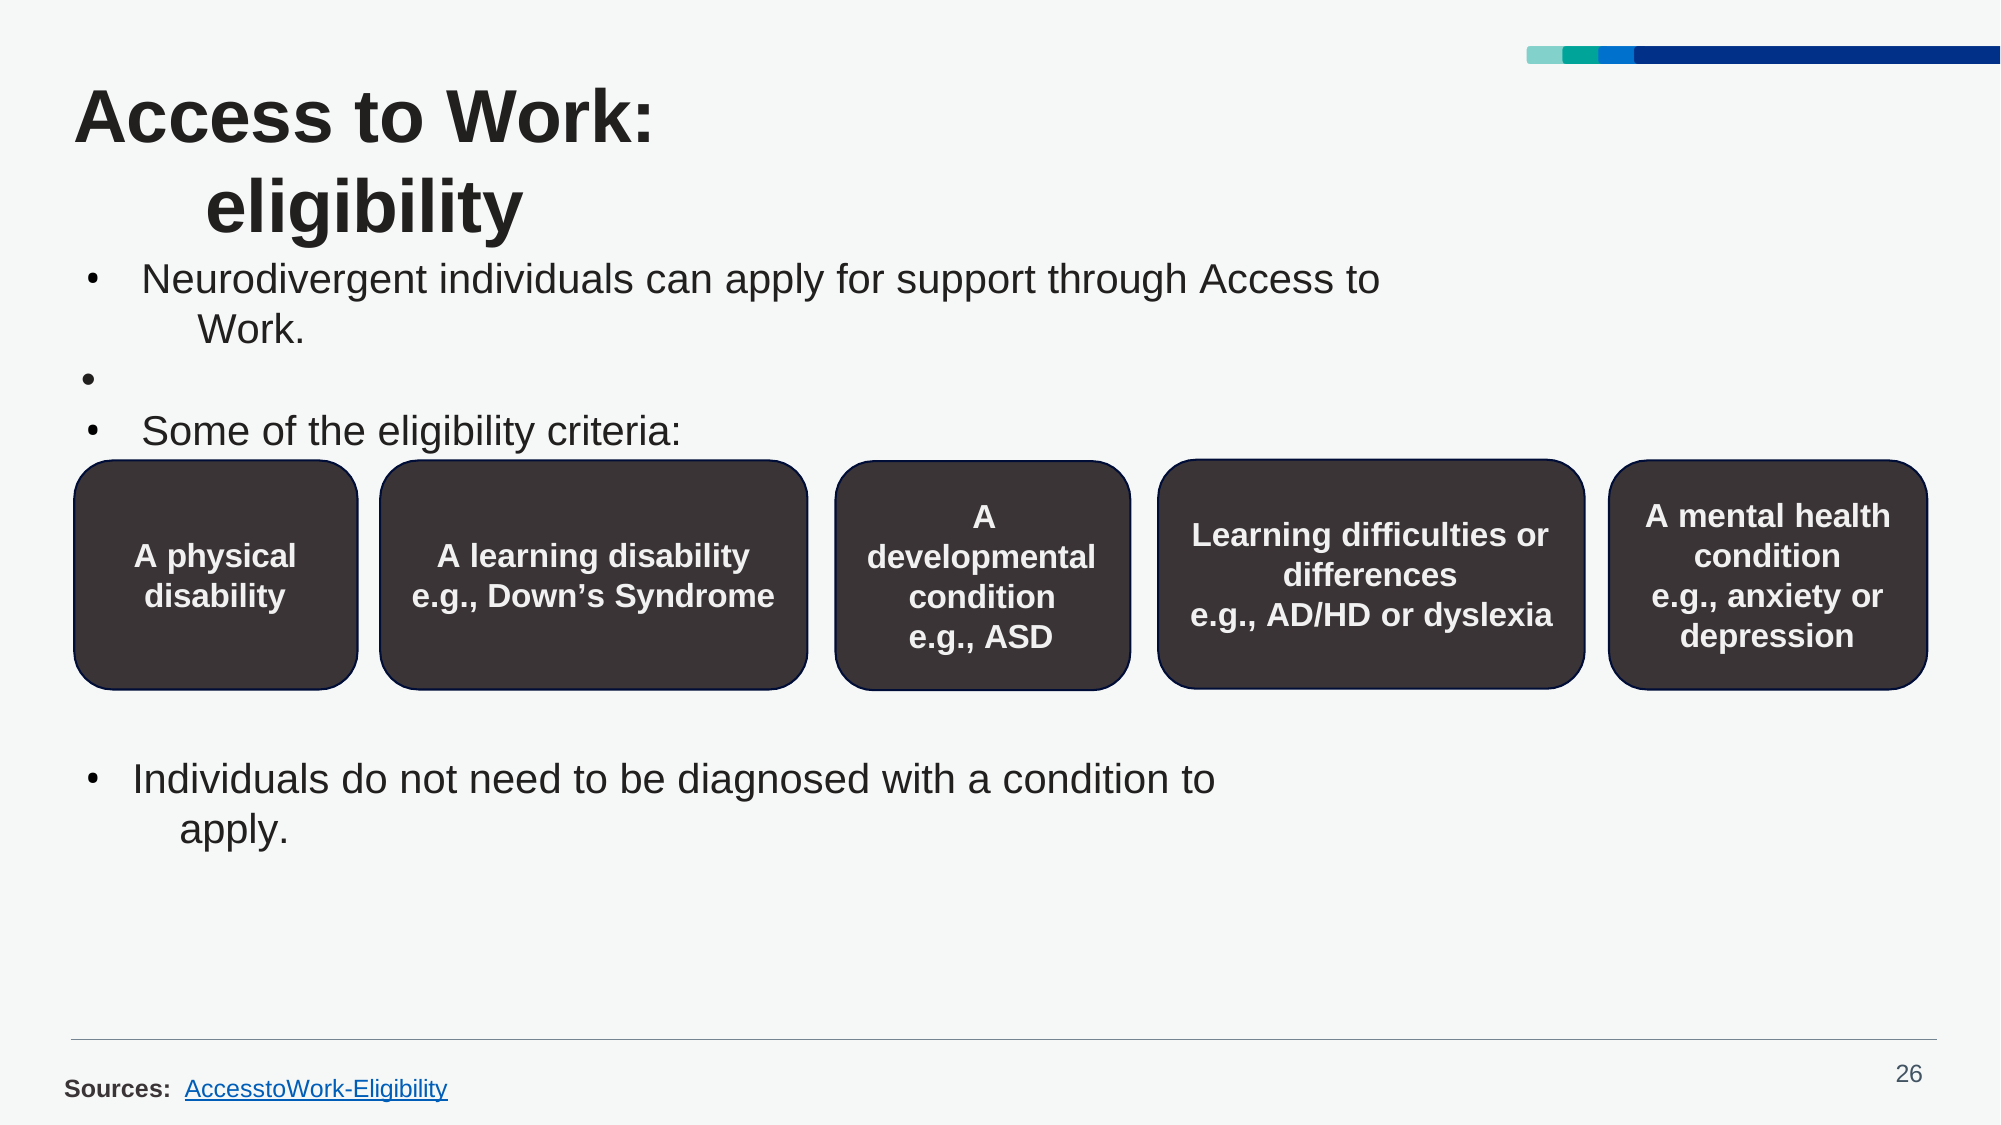

# Access to Work: eligibility
Neurodivergent individuals can apply for support through Access to Work.
Some of the eligibility criteria:
A mental health condition
e.g., anxiety or depression
A
developmental condition e.g., ASD
Learning difficulties or differences
e.g., AD/HD or dyslexia
A physical disability
A learning disability e.g., Down’s Syndrome
Individuals do not need to be diagnosed with a condition to apply.
23
Sources: AccesstoWork-Eligibility